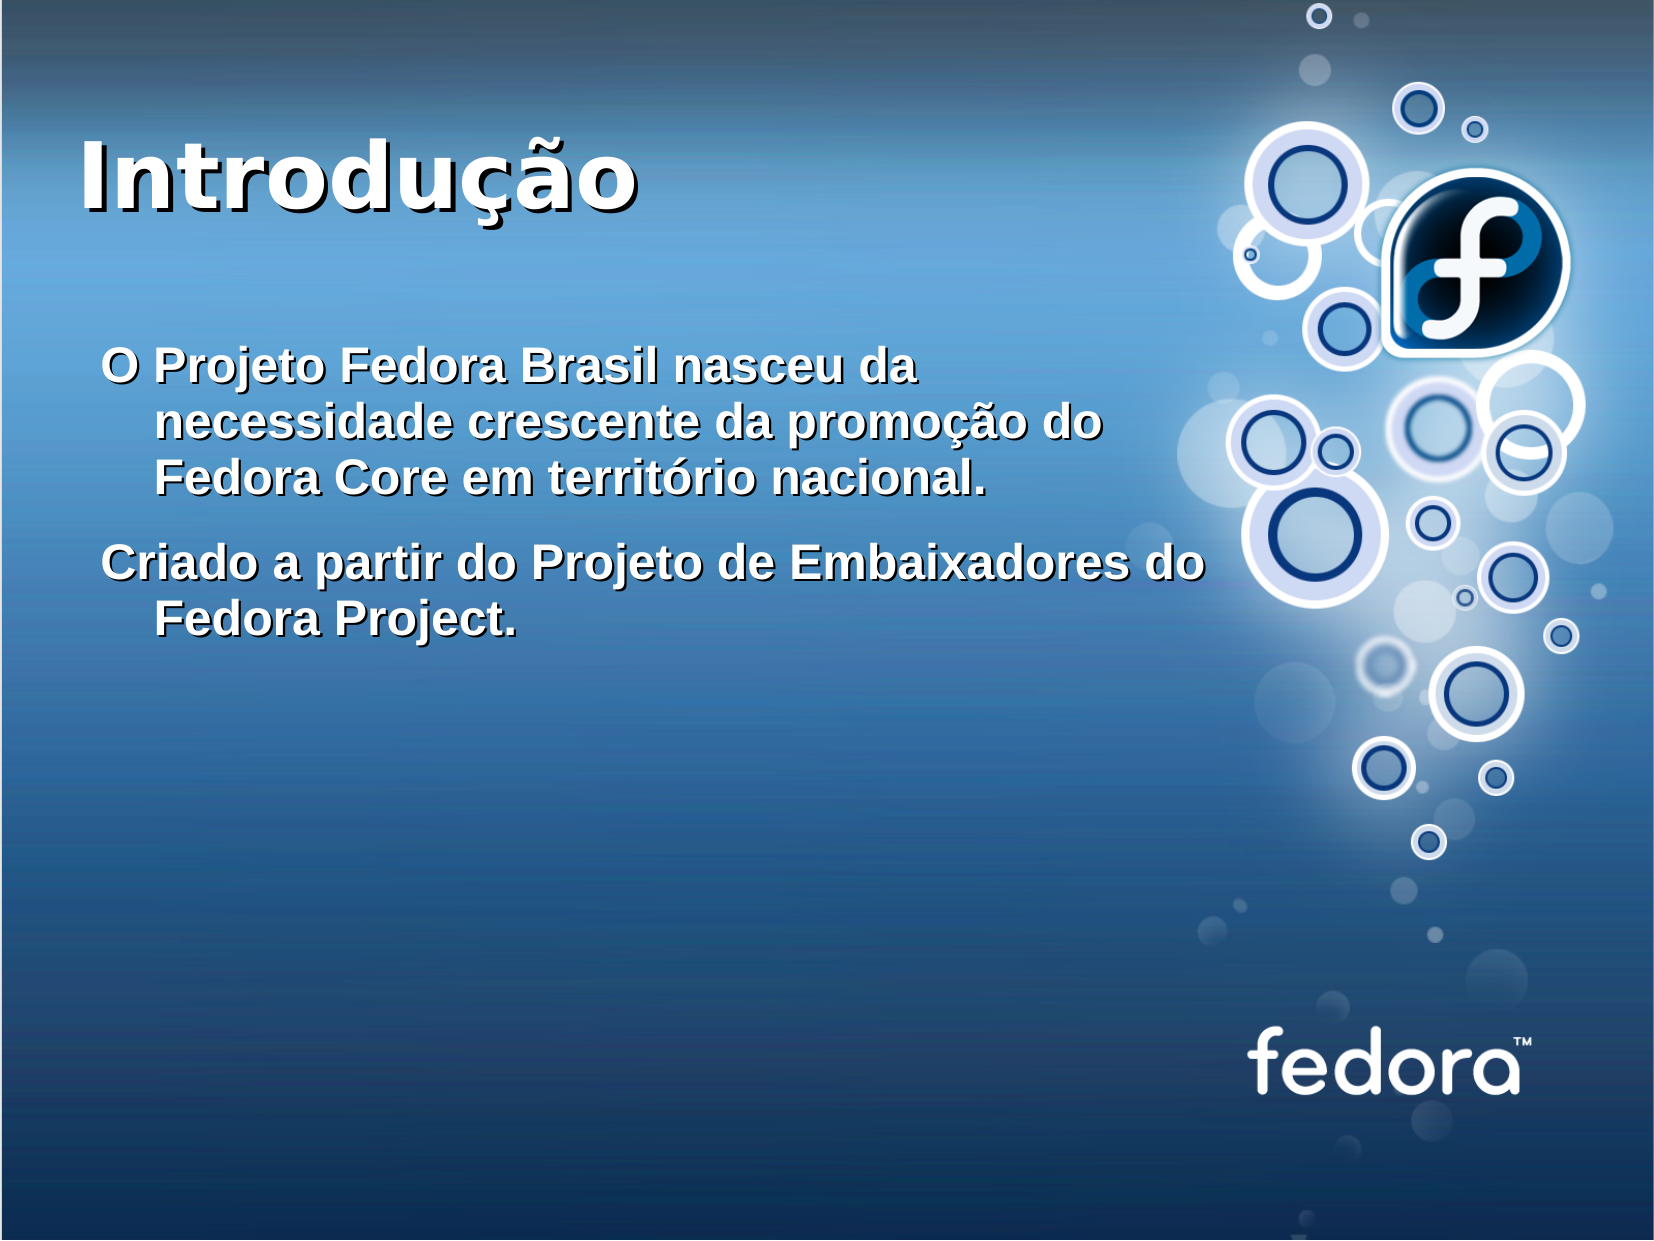

# Introdução
O Projeto Fedora Brasil nasceu da necessidade crescente da promoção do Fedora Core em território nacional.
Criado a partir do Projeto de Embaixadores do Fedora Project.